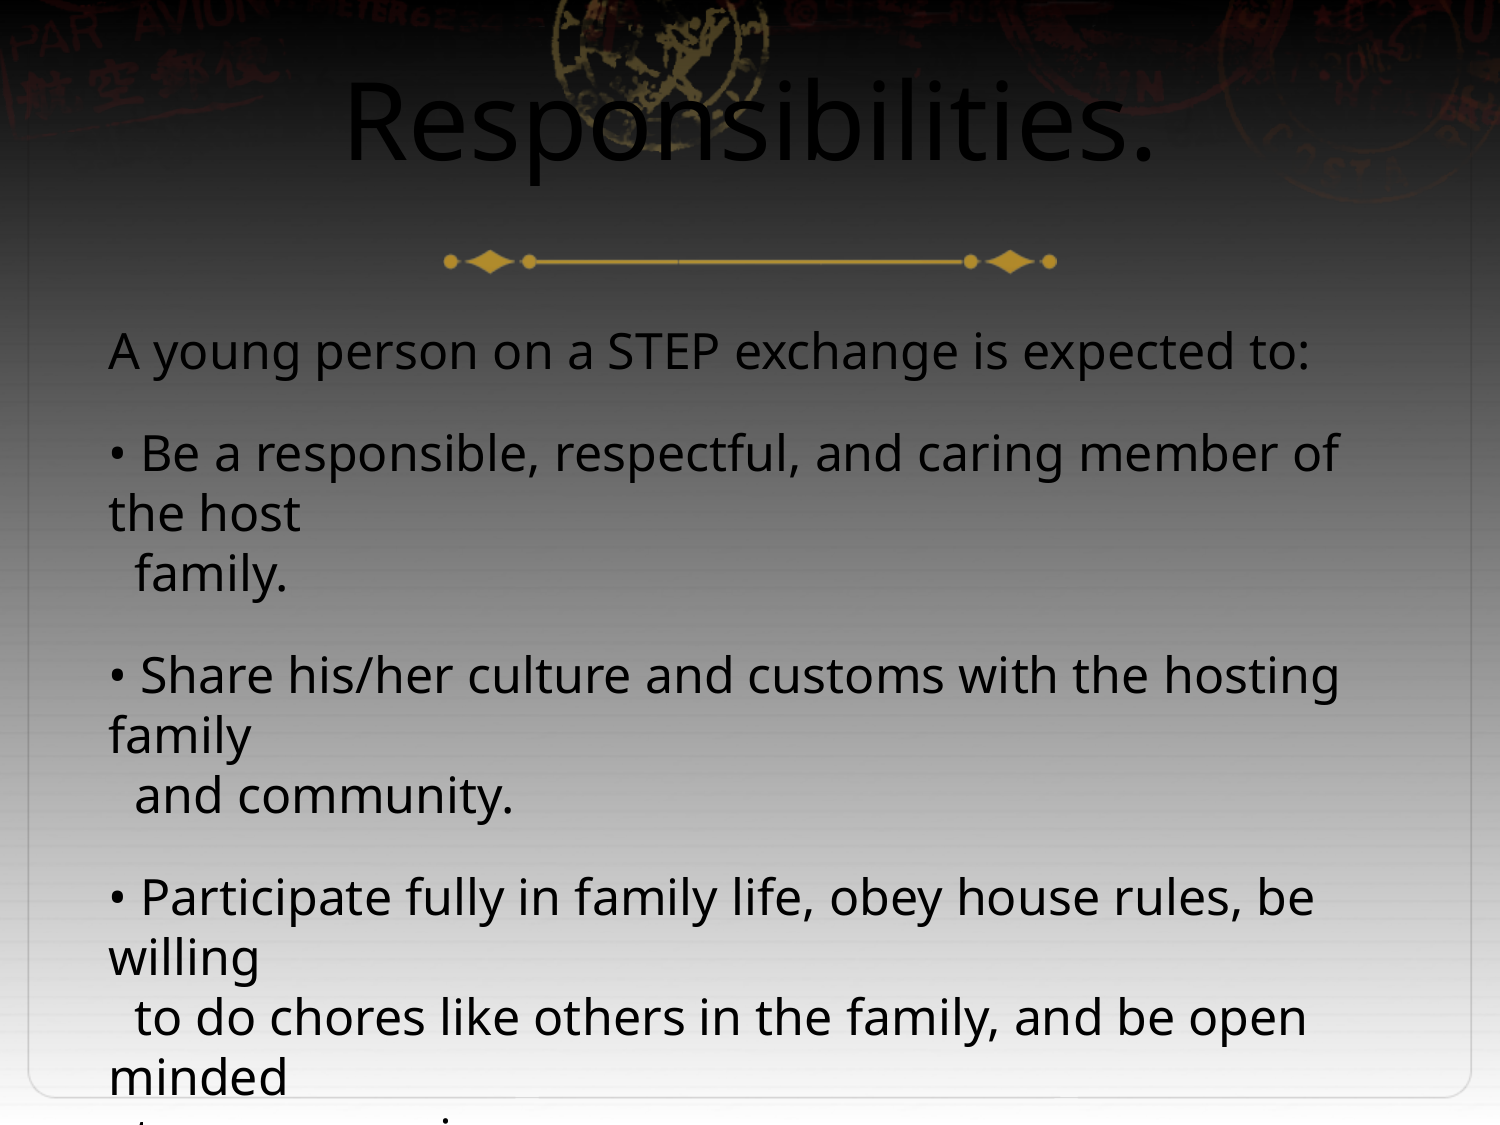

# Responsibilities.
A young person on a STEP exchange is expected to:
• Be a responsible, respectful, and caring member of the host
 family.
• Share his/her culture and customs with the hosting family
 and community.
• Participate fully in family life, obey house rules, be willing
 to do chores like others in the family, and be open minded
 to new experiences.